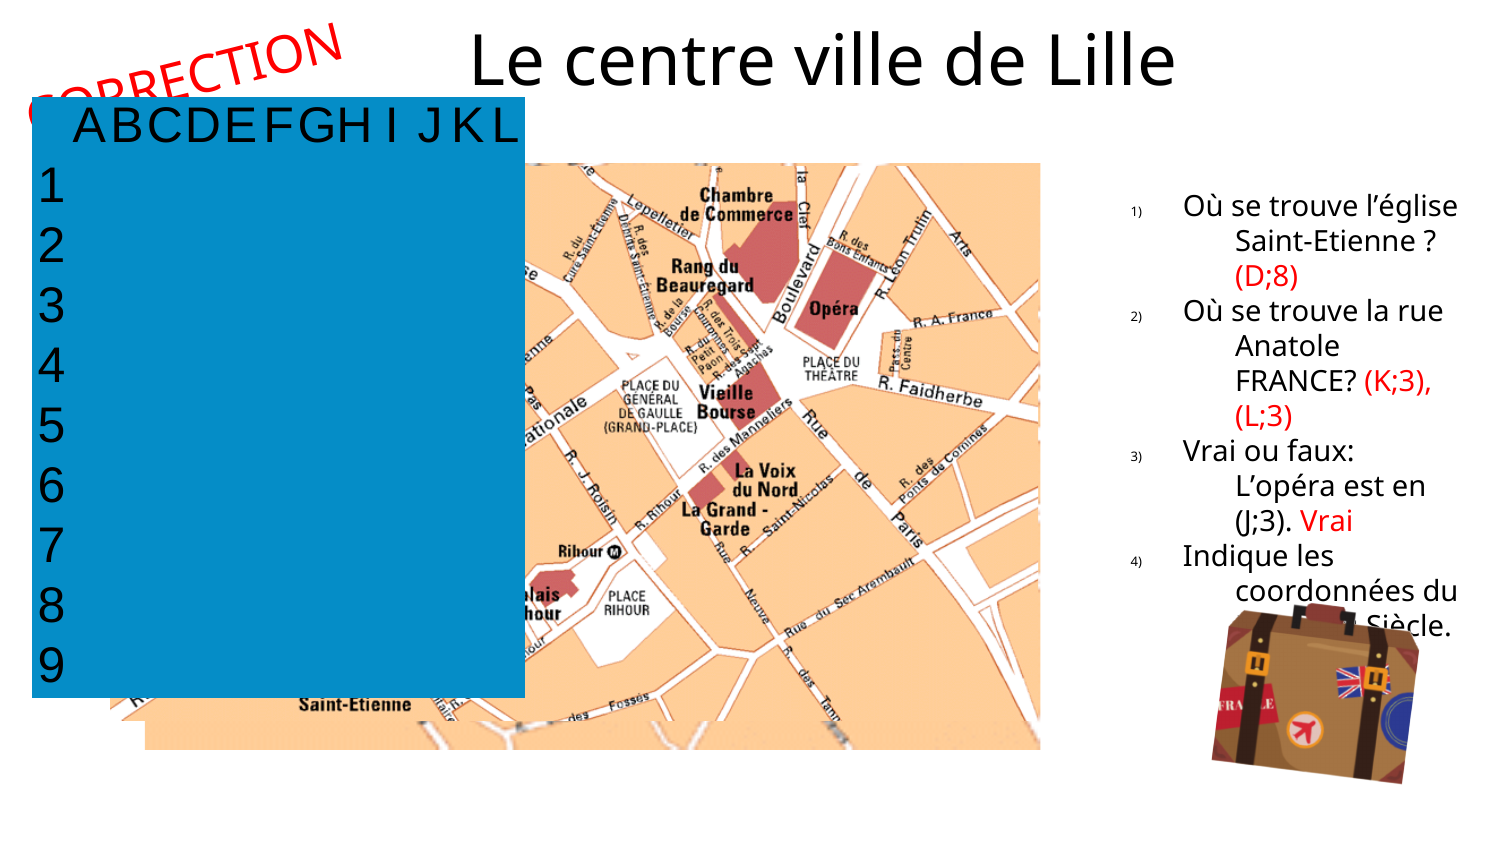

Le centre ville de Lille
CORRECTION
| | A | B | C | D | E | F | G | H | I | J | K | L |
| --- | --- | --- | --- | --- | --- | --- | --- | --- | --- | --- | --- | --- |
| 1 | | | | | | | | | | | | |
| 2 | | | | | | | | | | | | |
| 3 | | | | | | | | | | | | |
| 4 | | | | | | | | | | | | |
| 5 | | | | | | | | | | | | |
| 6 | | | | | | | | | | | | |
| 7 | | | | | | | | | | | | |
| 8 | | | | | | | | | | | | |
| 9 | | | | | | | | | | | | |
Où se trouve l’église Saint-Etienne ? (D;8)
Où se trouve la rue Anatole FRANCE? (K;3), (L;3)
Vrai ou faux: L’opéra est en (J;3). Vrai
Indique les coordonnées du Nouveau Siècle. (D;4)